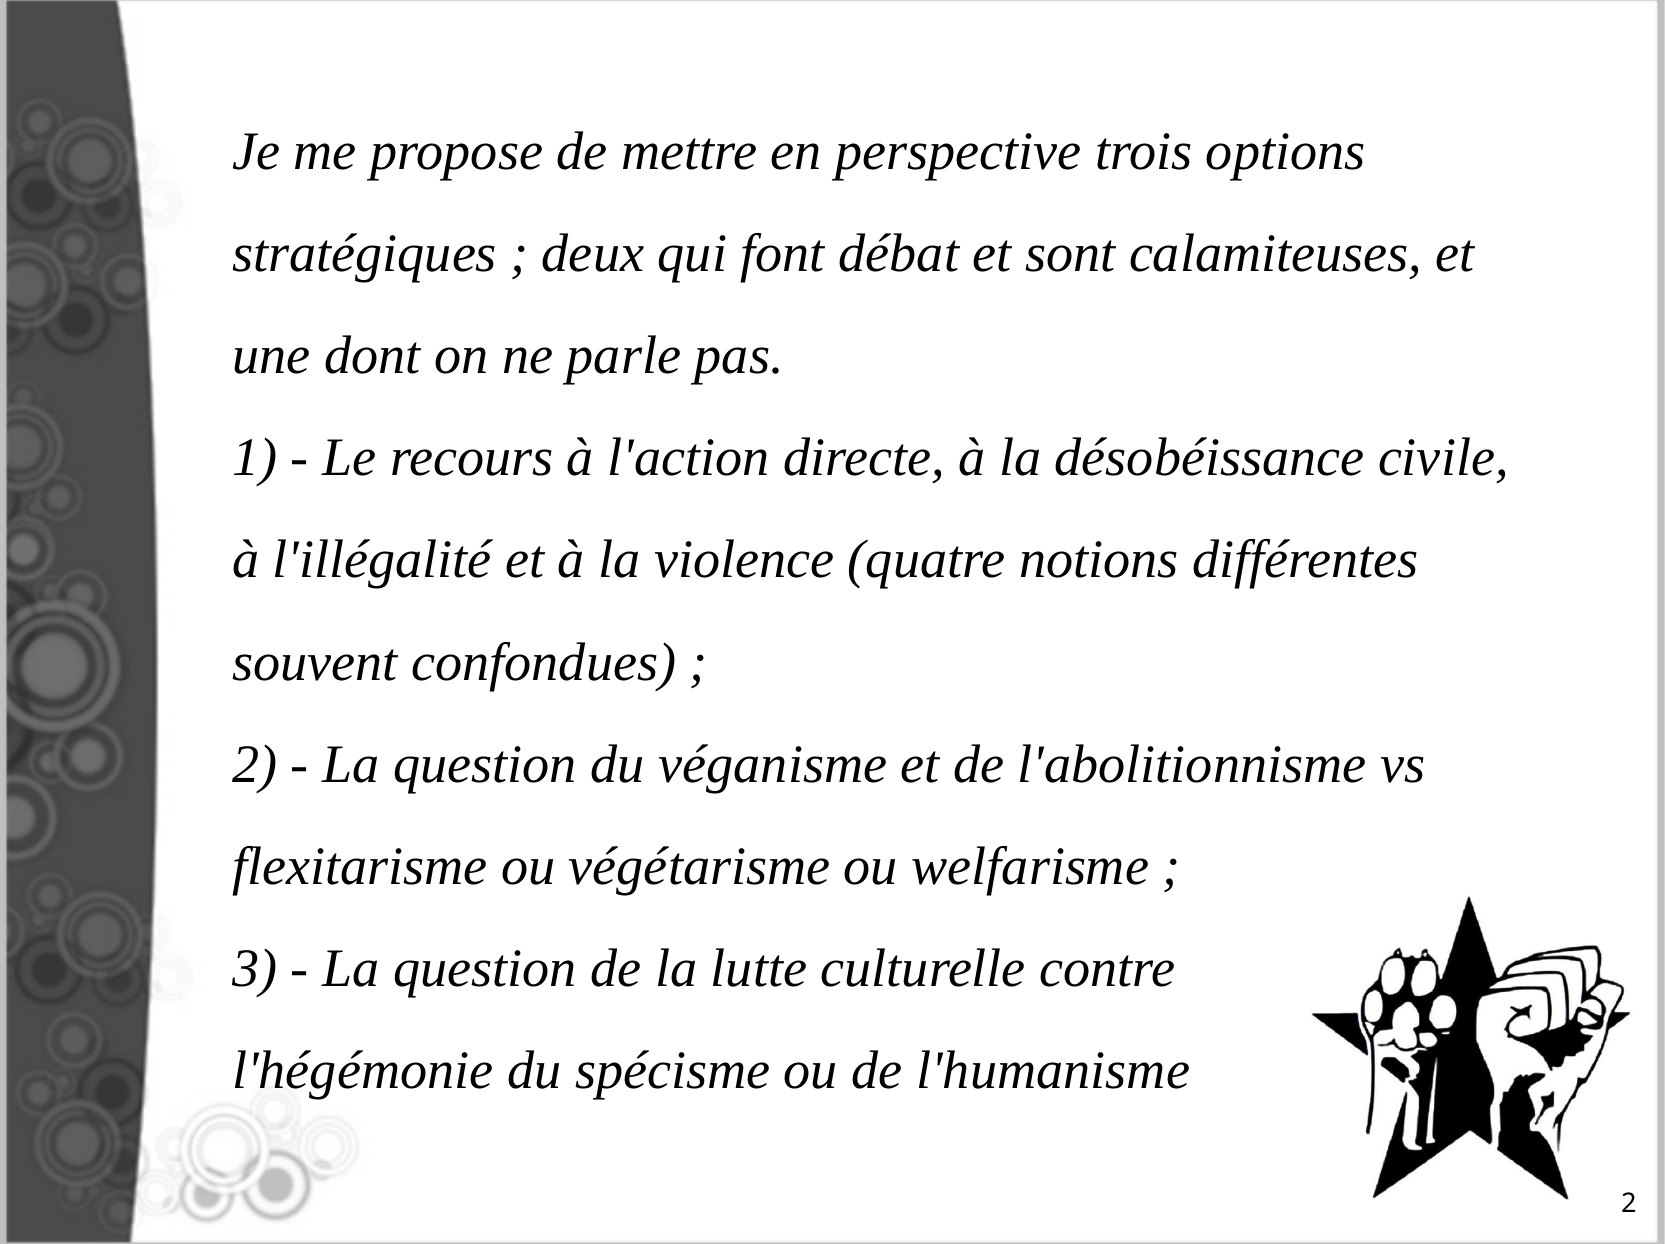

Je me propose de mettre en perspective trois options stratégiques ; deux qui font débat et sont calamiteuses, et une dont on ne parle pas.
1) - Le recours à l'action directe, à la désobéissance civile,
à l'illégalité et à la violence (quatre notions différentes souvent confondues) ;
2) - La question du véganisme et de l'abolitionnisme vs flexitarisme ou végétarisme ou welfarisme ;
3) - La question de la lutte culturelle contre
l'hégémonie du spécisme ou de l'humanisme